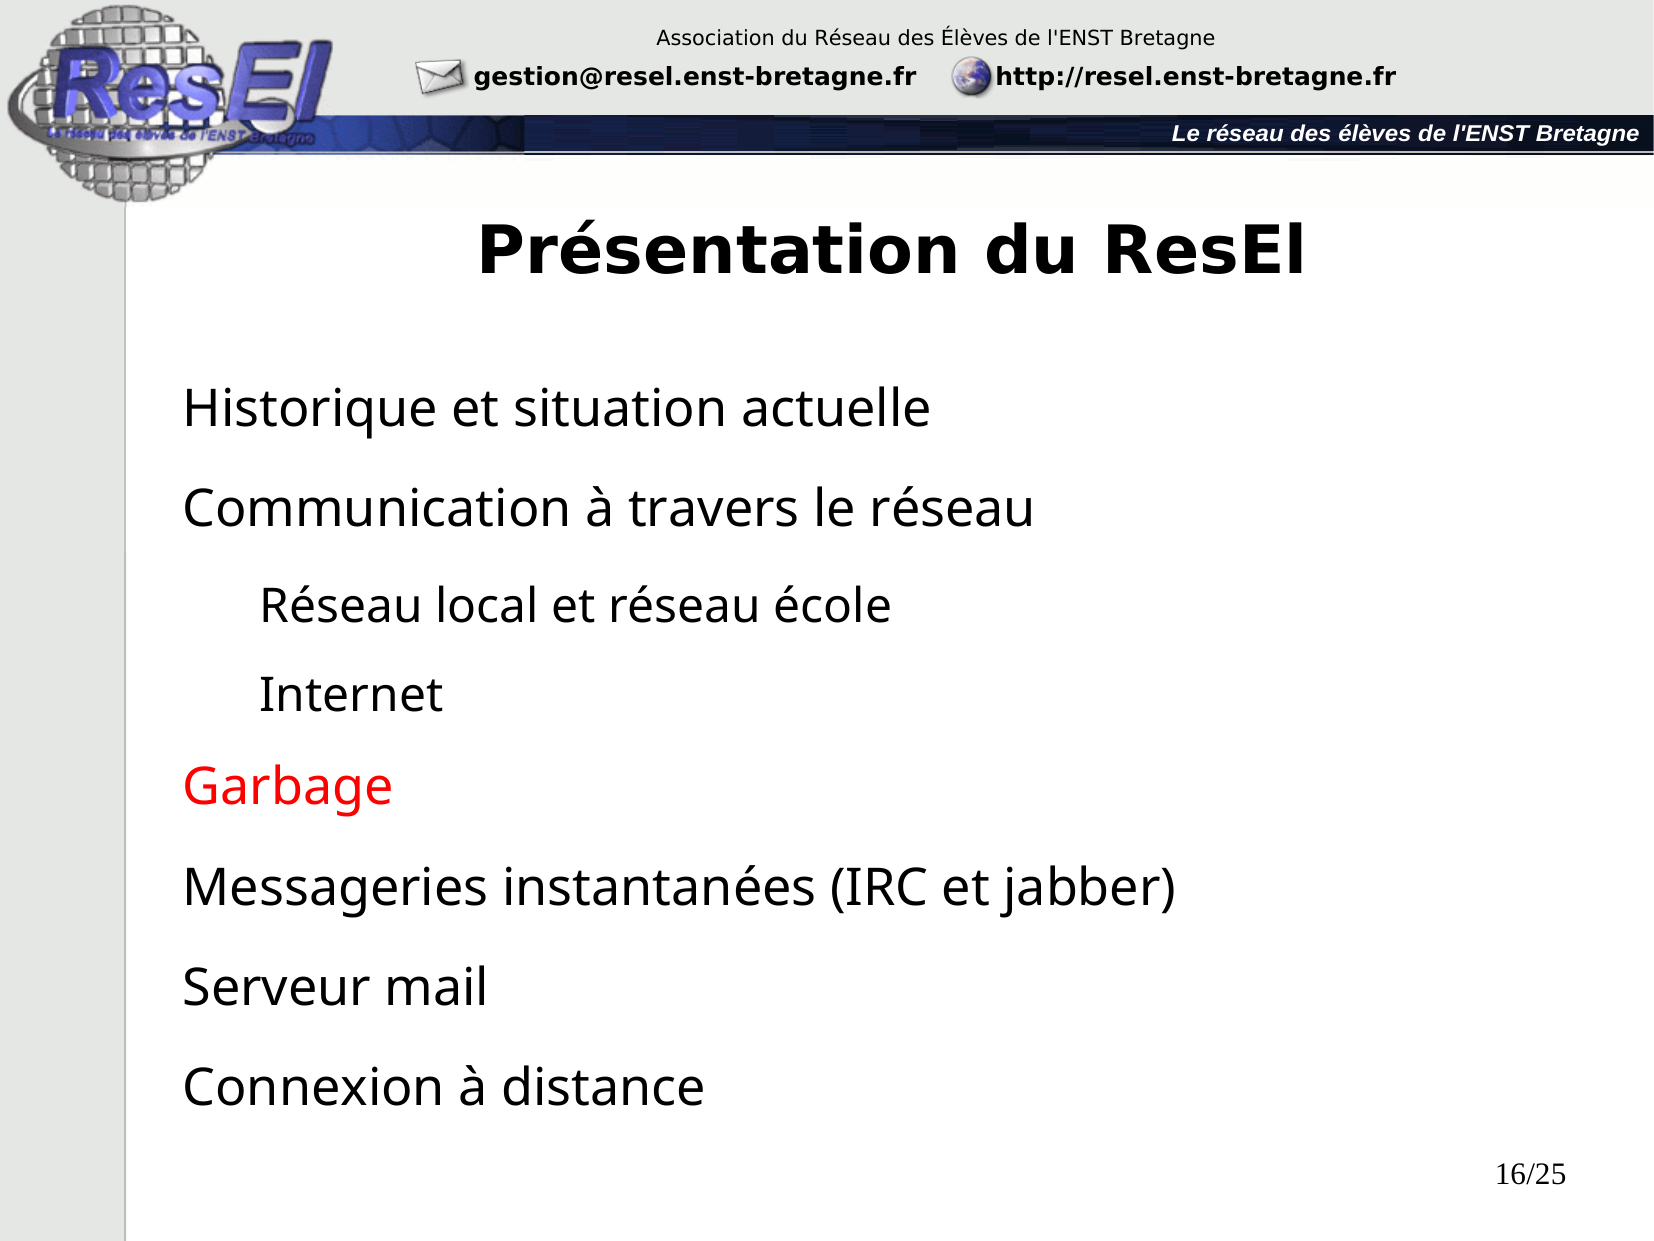

# Présentation du ResEl
Historique et situation actuelle
Communication à travers le réseau
Réseau local et réseau école
Internet
Garbage
Messageries instantanées (IRC et jabber)
Serveur mail
Connexion à distance